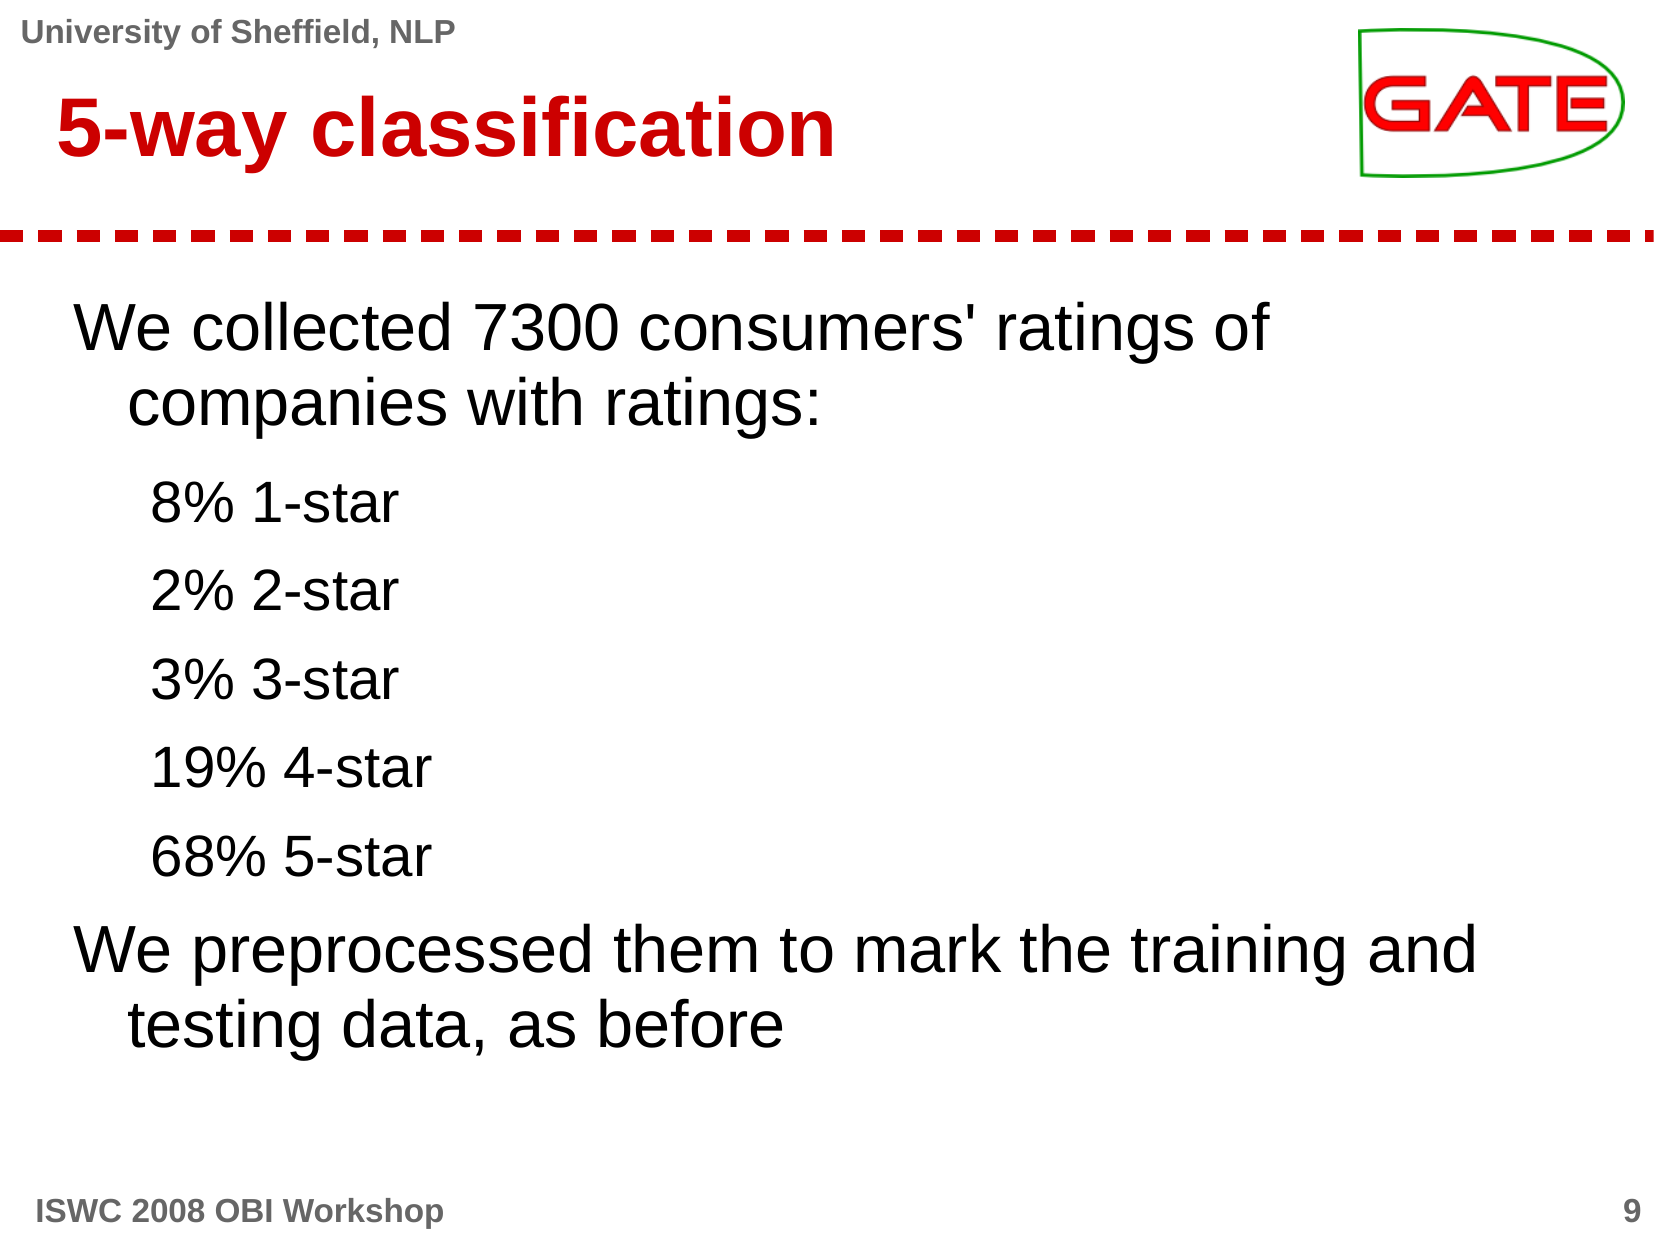

# 5-way classification
We collected 7300 consumers' ratings of companies with ratings:
8% 1-star
2% 2-star
3% 3-star
19% 4-star
68% 5-star
We preprocessed them to mark the training and testing data, as before
Some Meeting, Some Place
9